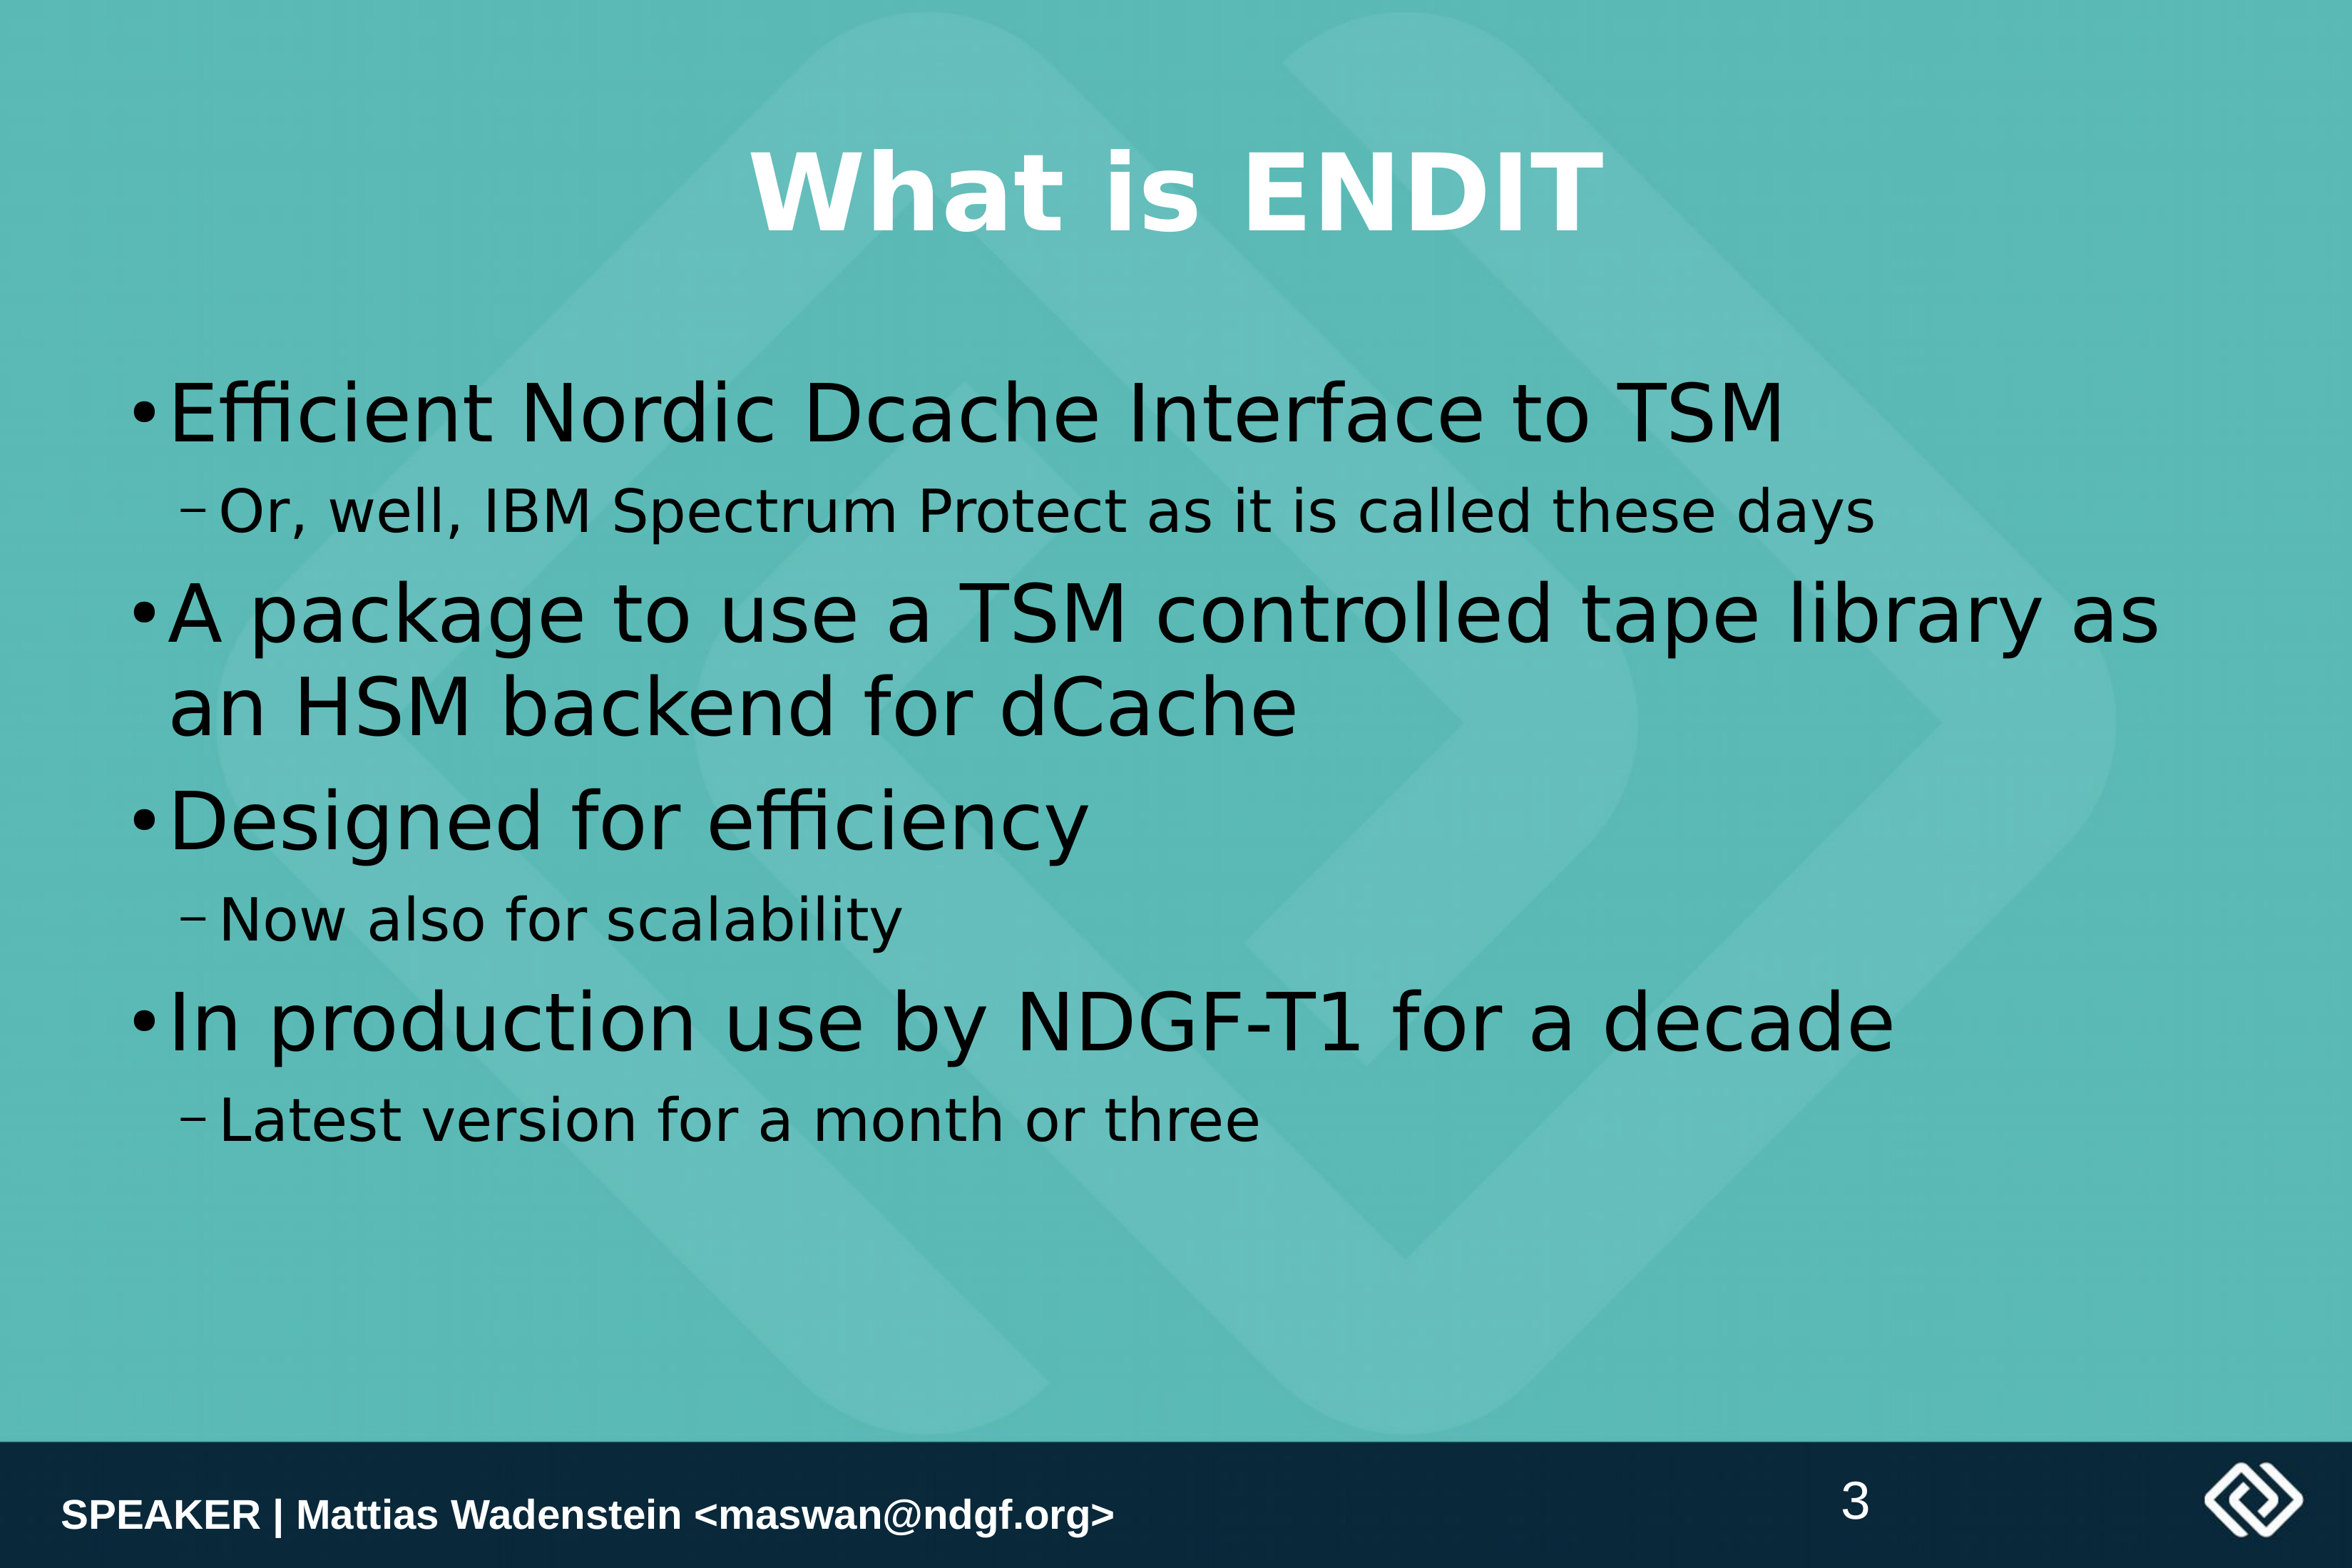

# What is ENDIT
Efficient Nordic Dcache Interface to TSM
Or, well, IBM Spectrum Protect as it is called these days
A package to use a TSM controlled tape library as an HSM backend for dCache
Designed for efficiency
Now also for scalability
In production use by NDGF-T1 for a decade
Latest version for a month or three